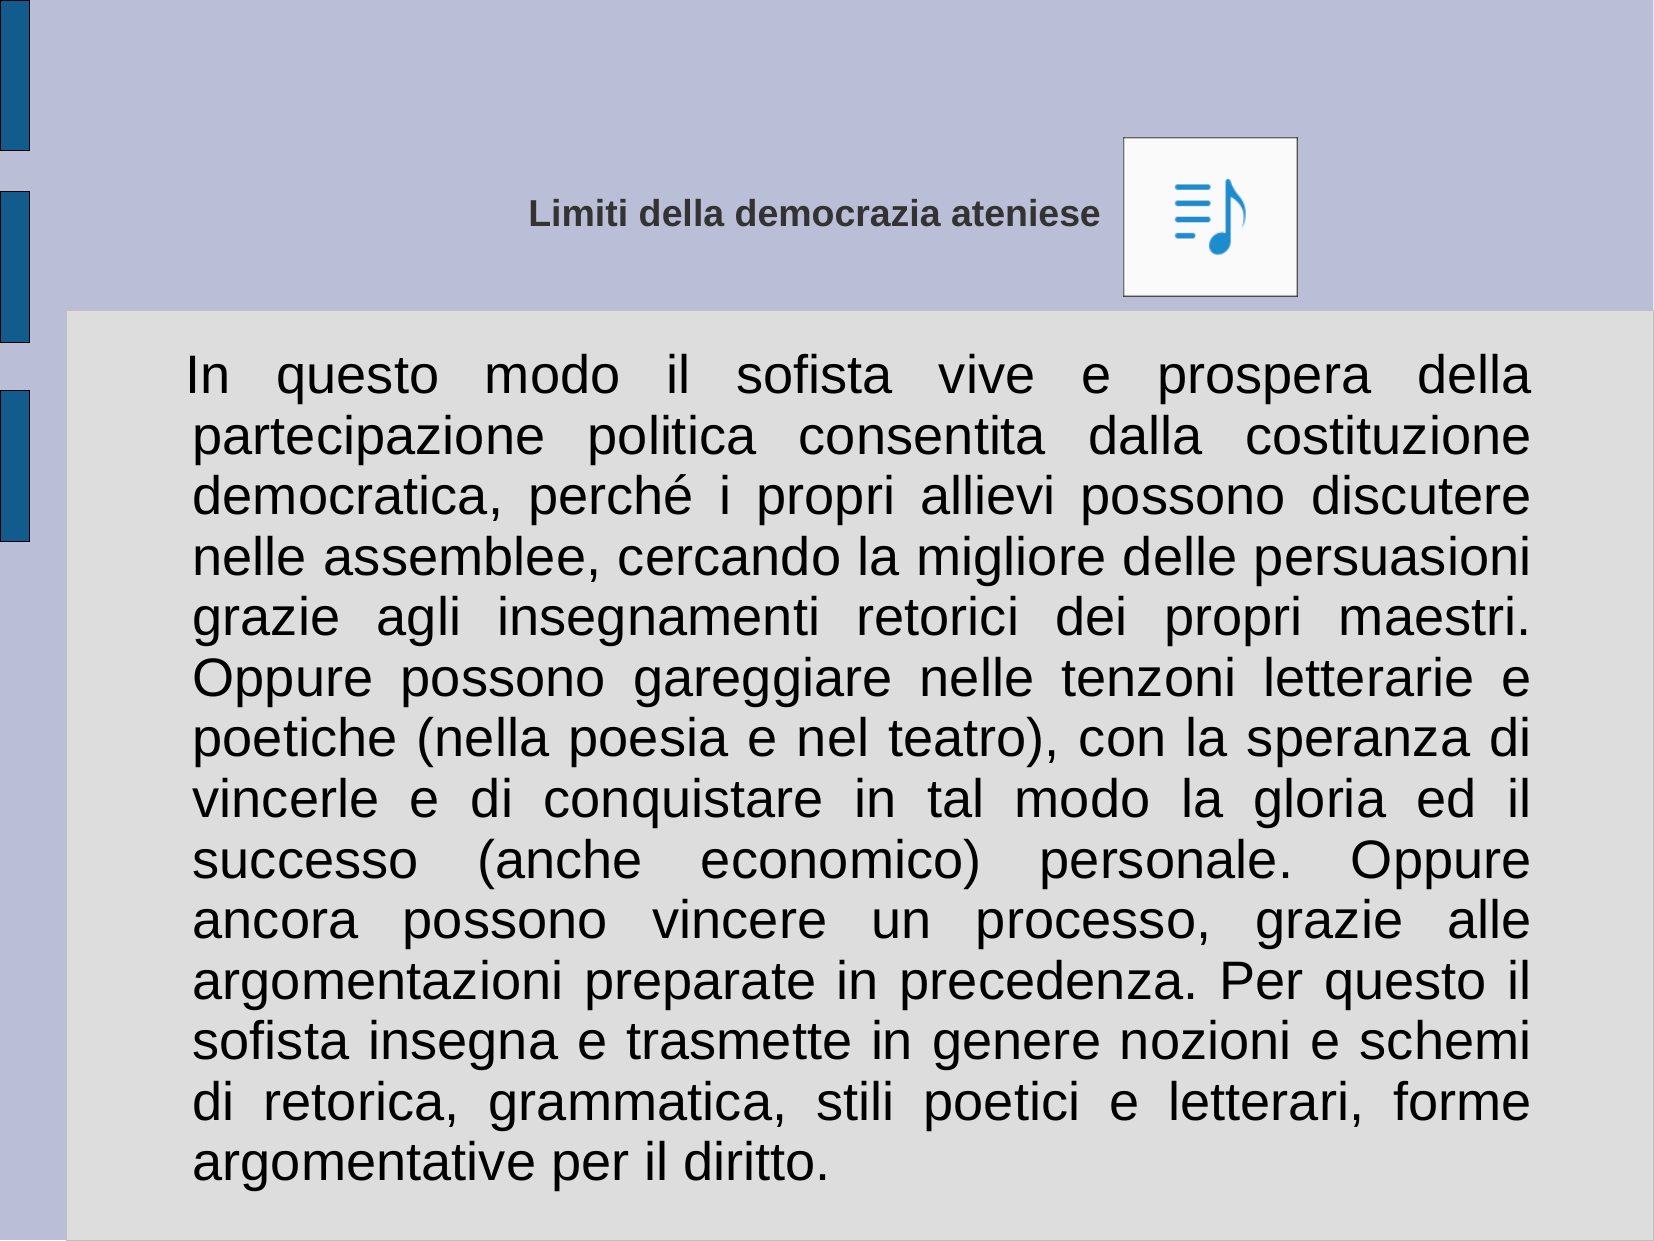

# Limiti della democrazia ateniese
 In questo modo il sofista vive e prospera della partecipazione politica consentita dalla costituzione democratica, perché i propri allievi possono discutere nelle assemblee, cercando la migliore delle persuasioni grazie agli insegnamenti retorici dei propri maestri. Oppure possono gareggiare nelle tenzoni letterarie e poetiche (nella poesia e nel teatro), con la speranza di vincerle e di conquistare in tal modo la gloria ed il successo (anche economico) personale. Oppure ancora possono vincere un processo, grazie alle argomentazioni preparate in precedenza. Per questo il sofista insegna e trasmette in genere nozioni e schemi di retorica, grammatica, stili poetici e letterari, forme argomentative per il diritto.